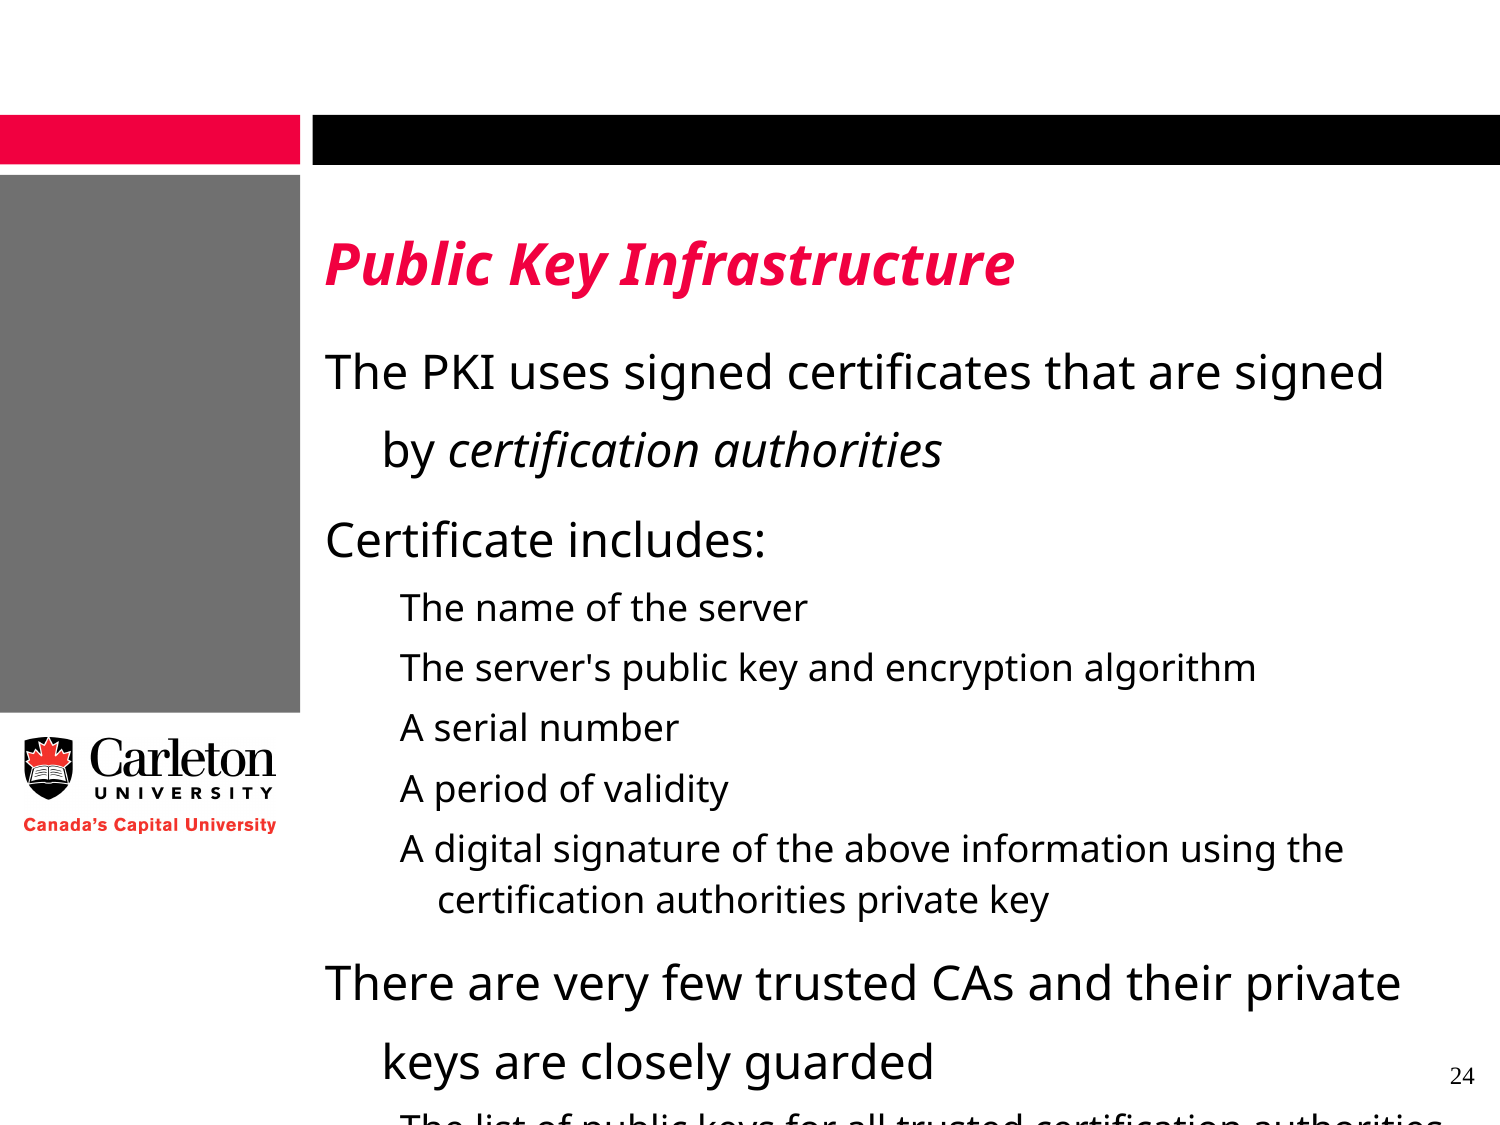

# Public Key Infrastructure
The PKI uses signed certificates that are signed by certification authorities
Certificate includes:
The name of the server
The server's public key and encryption algorithm
A serial number
A period of validity
A digital signature of the above information using the certification authorities private key
There are very few trusted CAs and their private keys are closely guarded
The list of public keys for all trusted certification authorities is broadly distributed
24